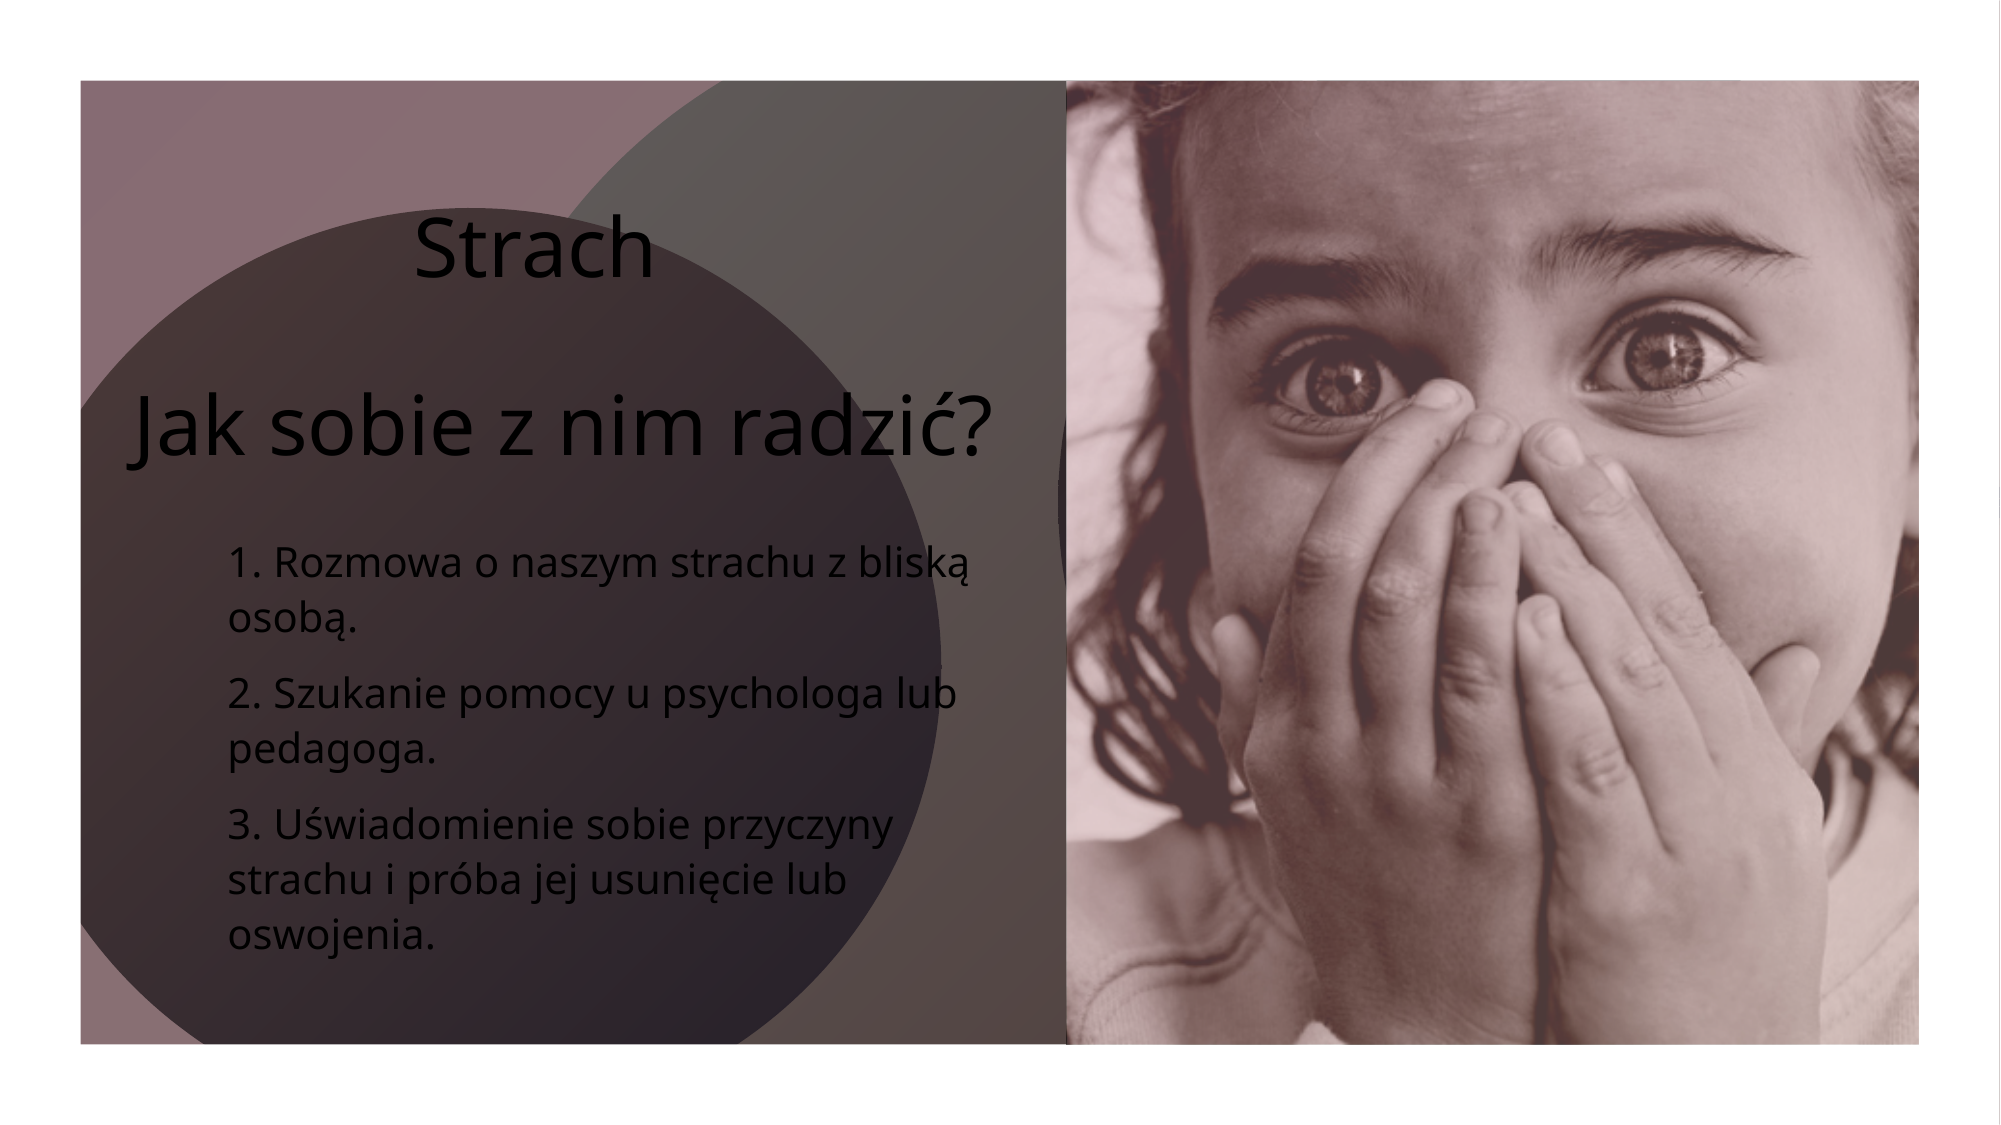

# Strach Jak sobie z nim radzić?
1. Rozmowa o naszym strachu z bliską osobą.
2. Szukanie pomocy u psychologa lub pedagoga.
3. Uświadomienie sobie przyczyny strachu i próba jej usunięcie lub oswojenia.